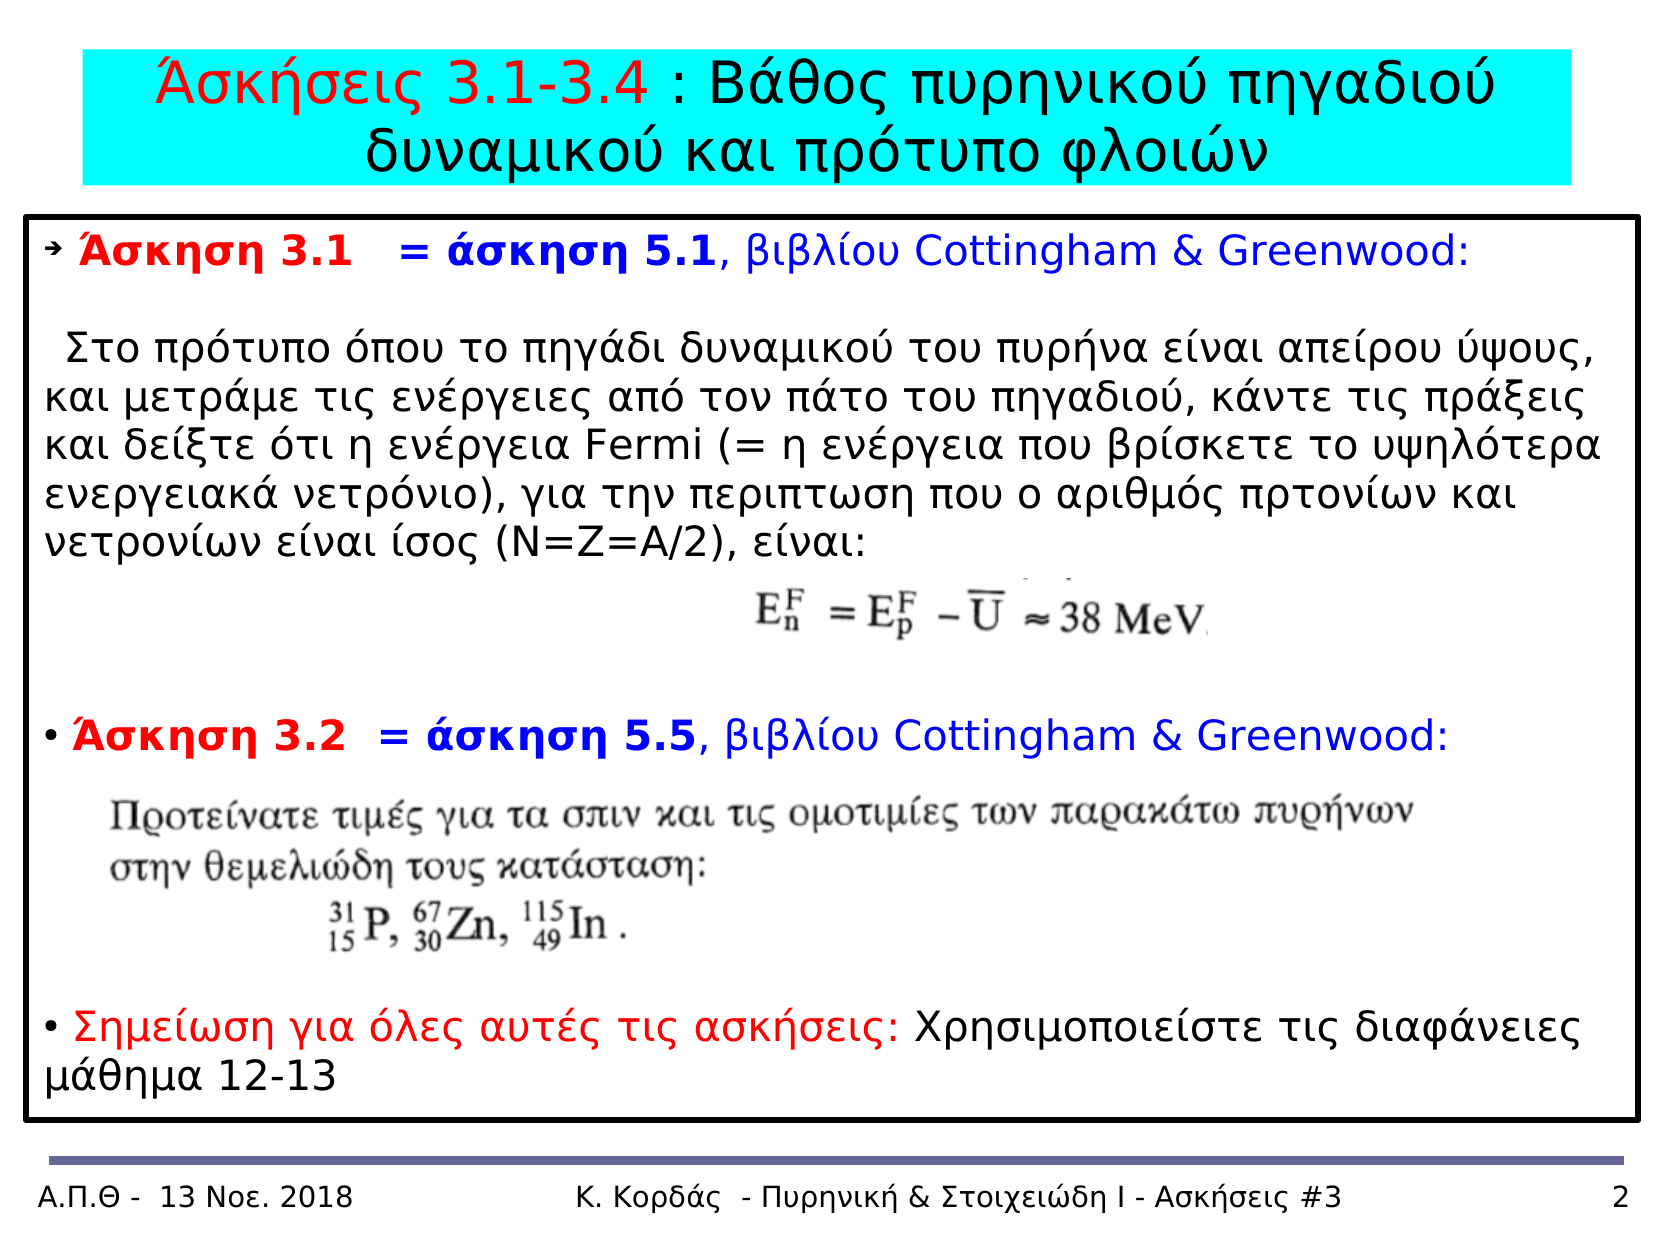

# Άσκήσεις 3.1-3.4 : Βάθος πυρηνικού πηγαδιού δυναμικού και πρότυπο φλοιών
 Άσκηση 3.1 = άσκηση 5.1, βιβλίου Cottingham & Greenwood:
Στο πρότυπο όπου το πηγάδι δυναμικού του πυρήνα είναι απείρου ύψους, και μετράμε τις ενέργειες από τον πάτο του πηγαδιού, κάντε τις πράξεις και δείξτε ότι η ενέργεια Fermi (= η ενέργεια που βρίσκετε το υψηλότερα ενεργειακά νετρόνιο), για την περιπτωση που ο αριθμός πρτονίων και νετρονίων είναι ίσος (Ν=Ζ=Α/2), είναι:
 Άσκηση 3.2 = άσκηση 5.5, βιβλίου Cottingham & Greenwood:
 Σημείωση για όλες αυτές τις ασκήσεις: Χρησιμοποιείστε τις διαφάνειες μάθημα 12-13
Α.Π.Θ - 13 Νοε. 2018
Κ. Κορδάς - Πυρηνική & Στοιχειώδη Ι - Ασκήσεις #3
2